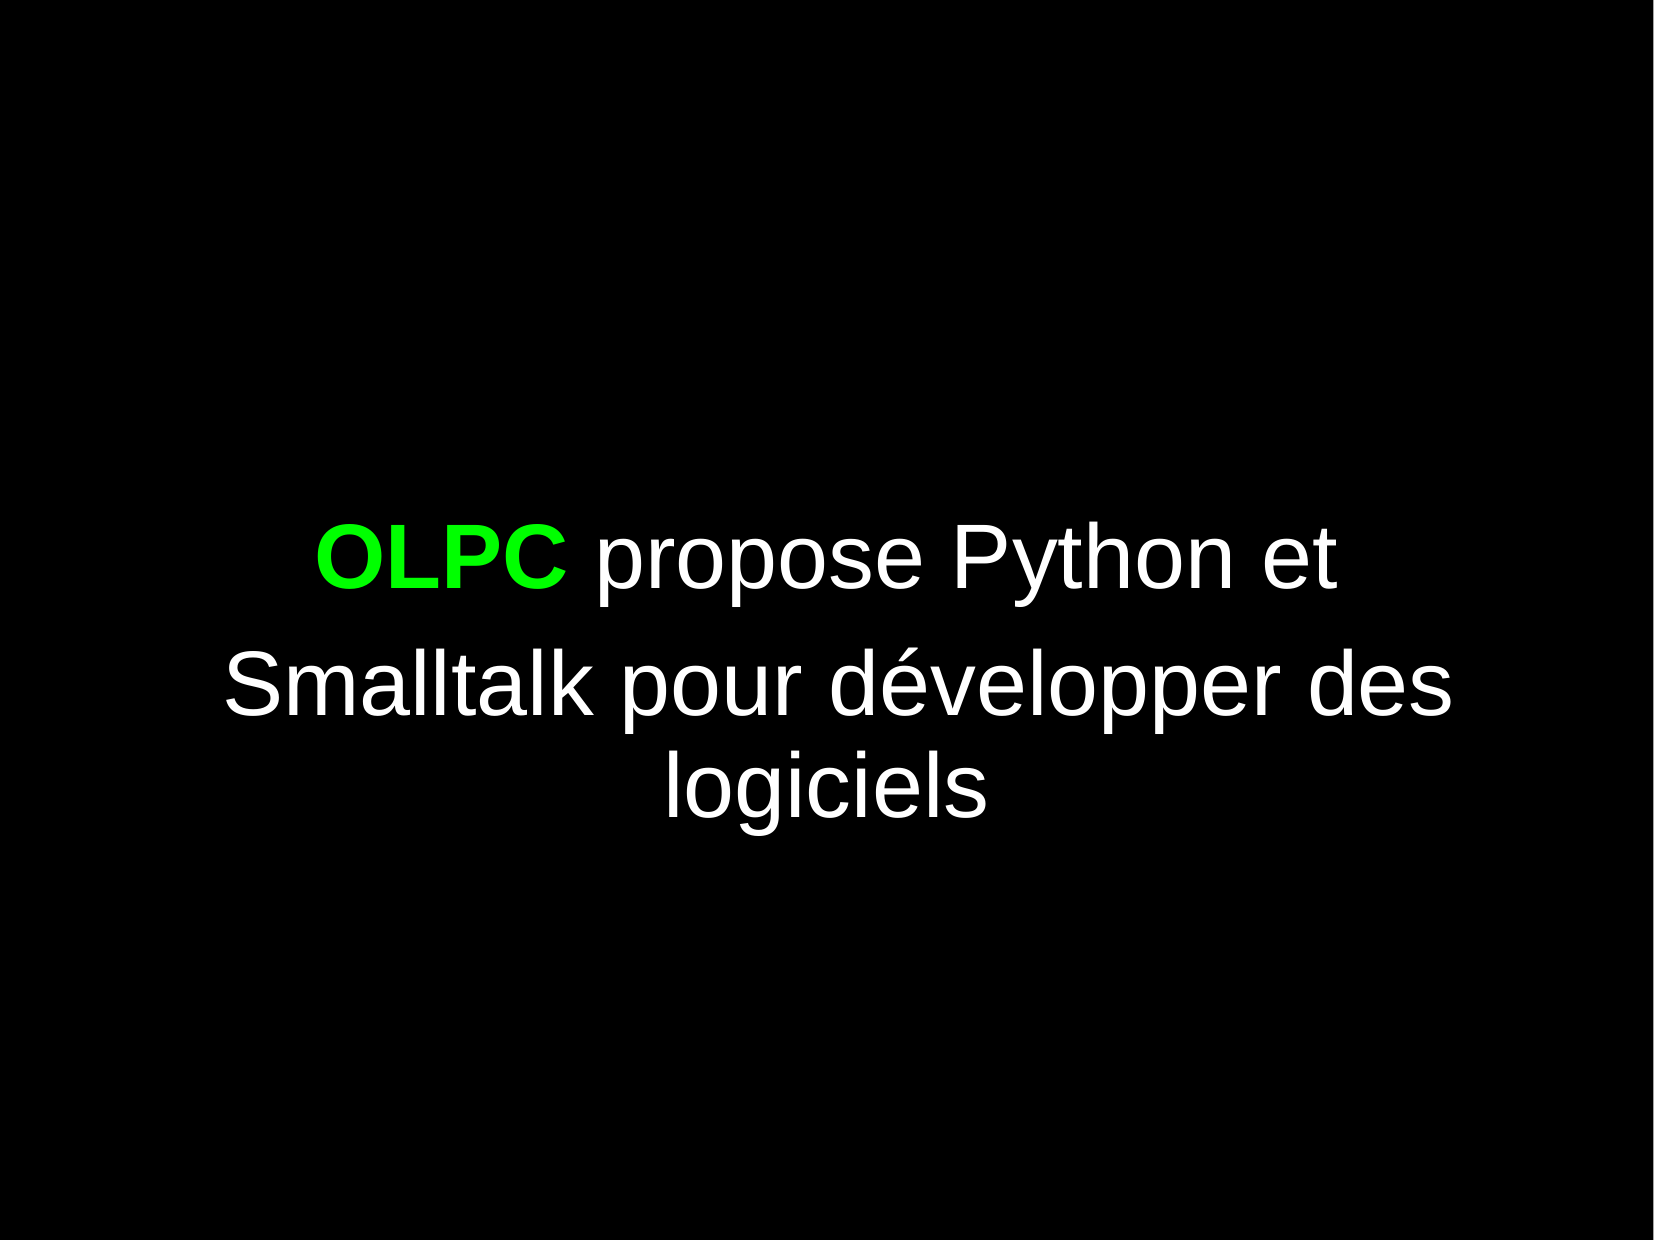

OLPC propose Python et
 Smalltalk pour développer des logiciels